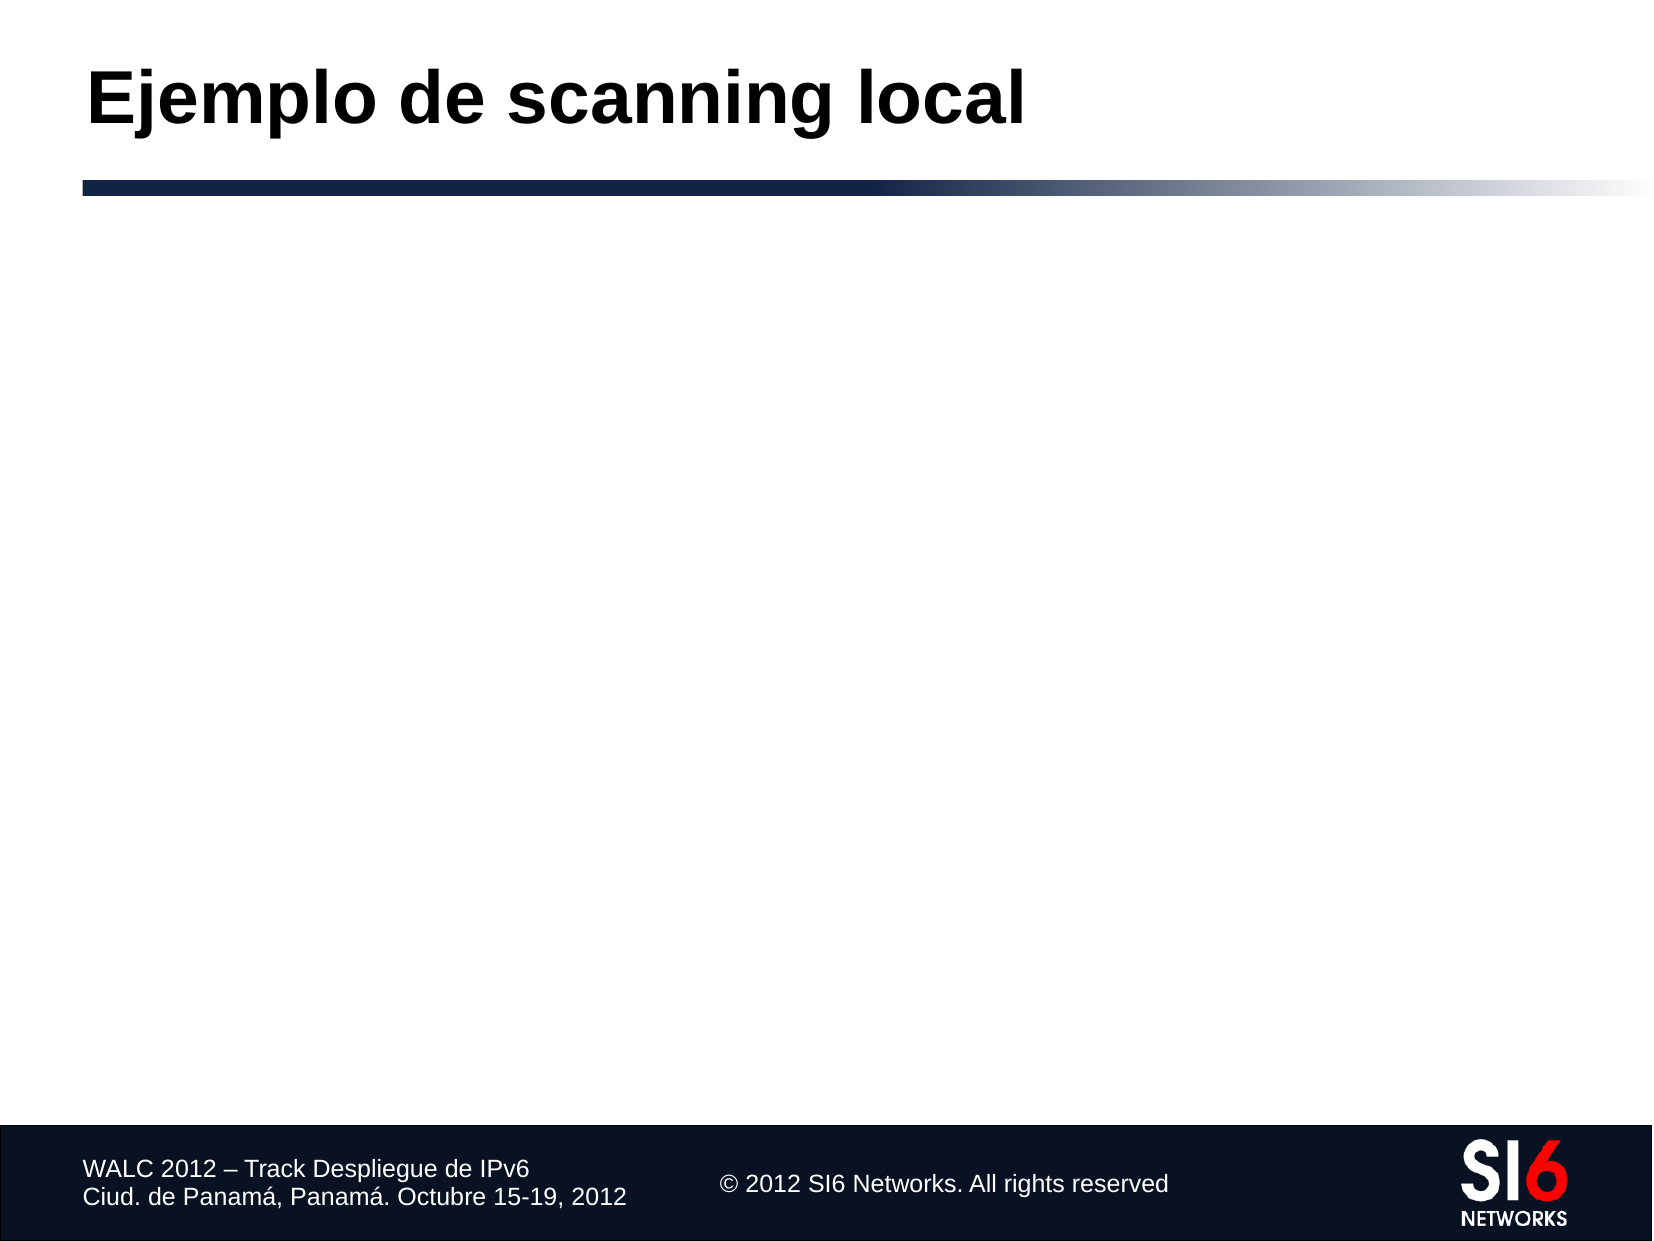

# Ejemplo de scanning local
Congreso de Seguridad en Computo 2011